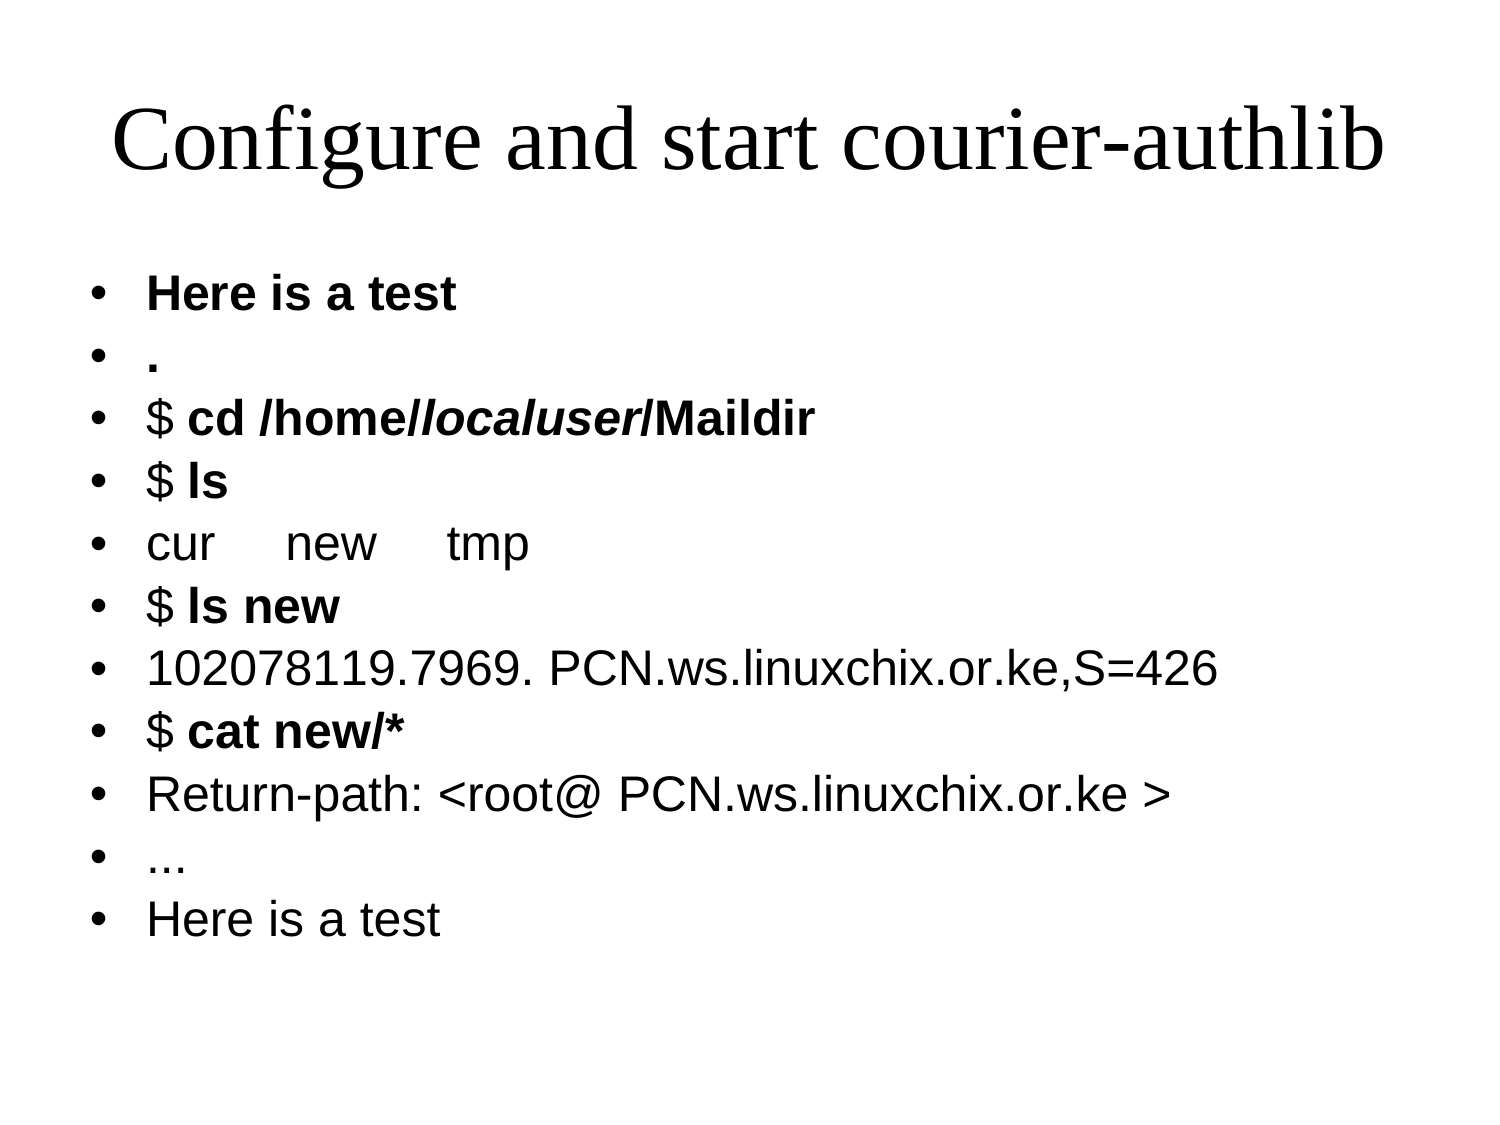

# Configure and start courier-authlib
Here is a test
.
$ cd /home/localuser/Maildir
$ ls
cur new tmp
$ ls new
102078119.7969. PCN.ws.linuxchix.or.ke,S=426
$ cat new/*
Return-path: <root@ PCN.ws.linuxchix.or.ke >
...
Here is a test